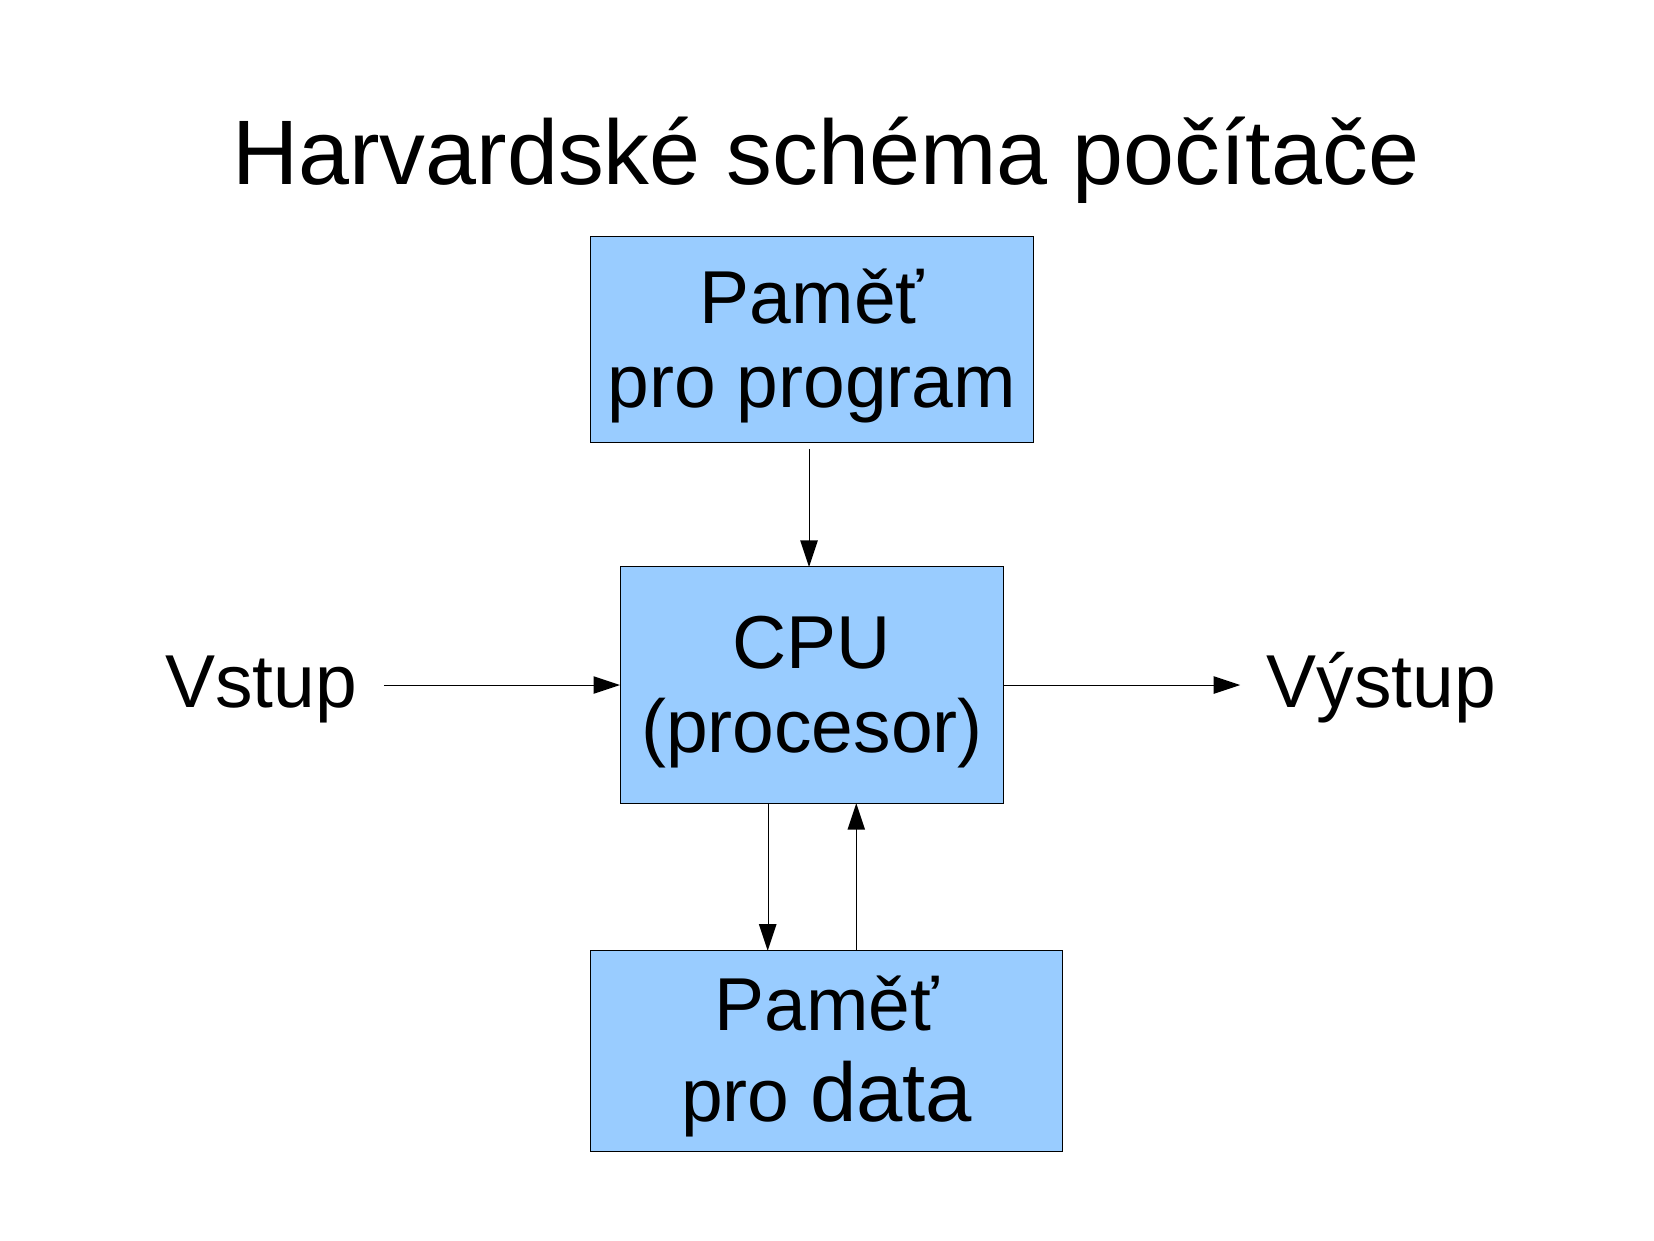

# Harvardské schéma počítače
Paměť
pro program
CPU
(procesor)
Vstup
Výstup
Paměť
pro data